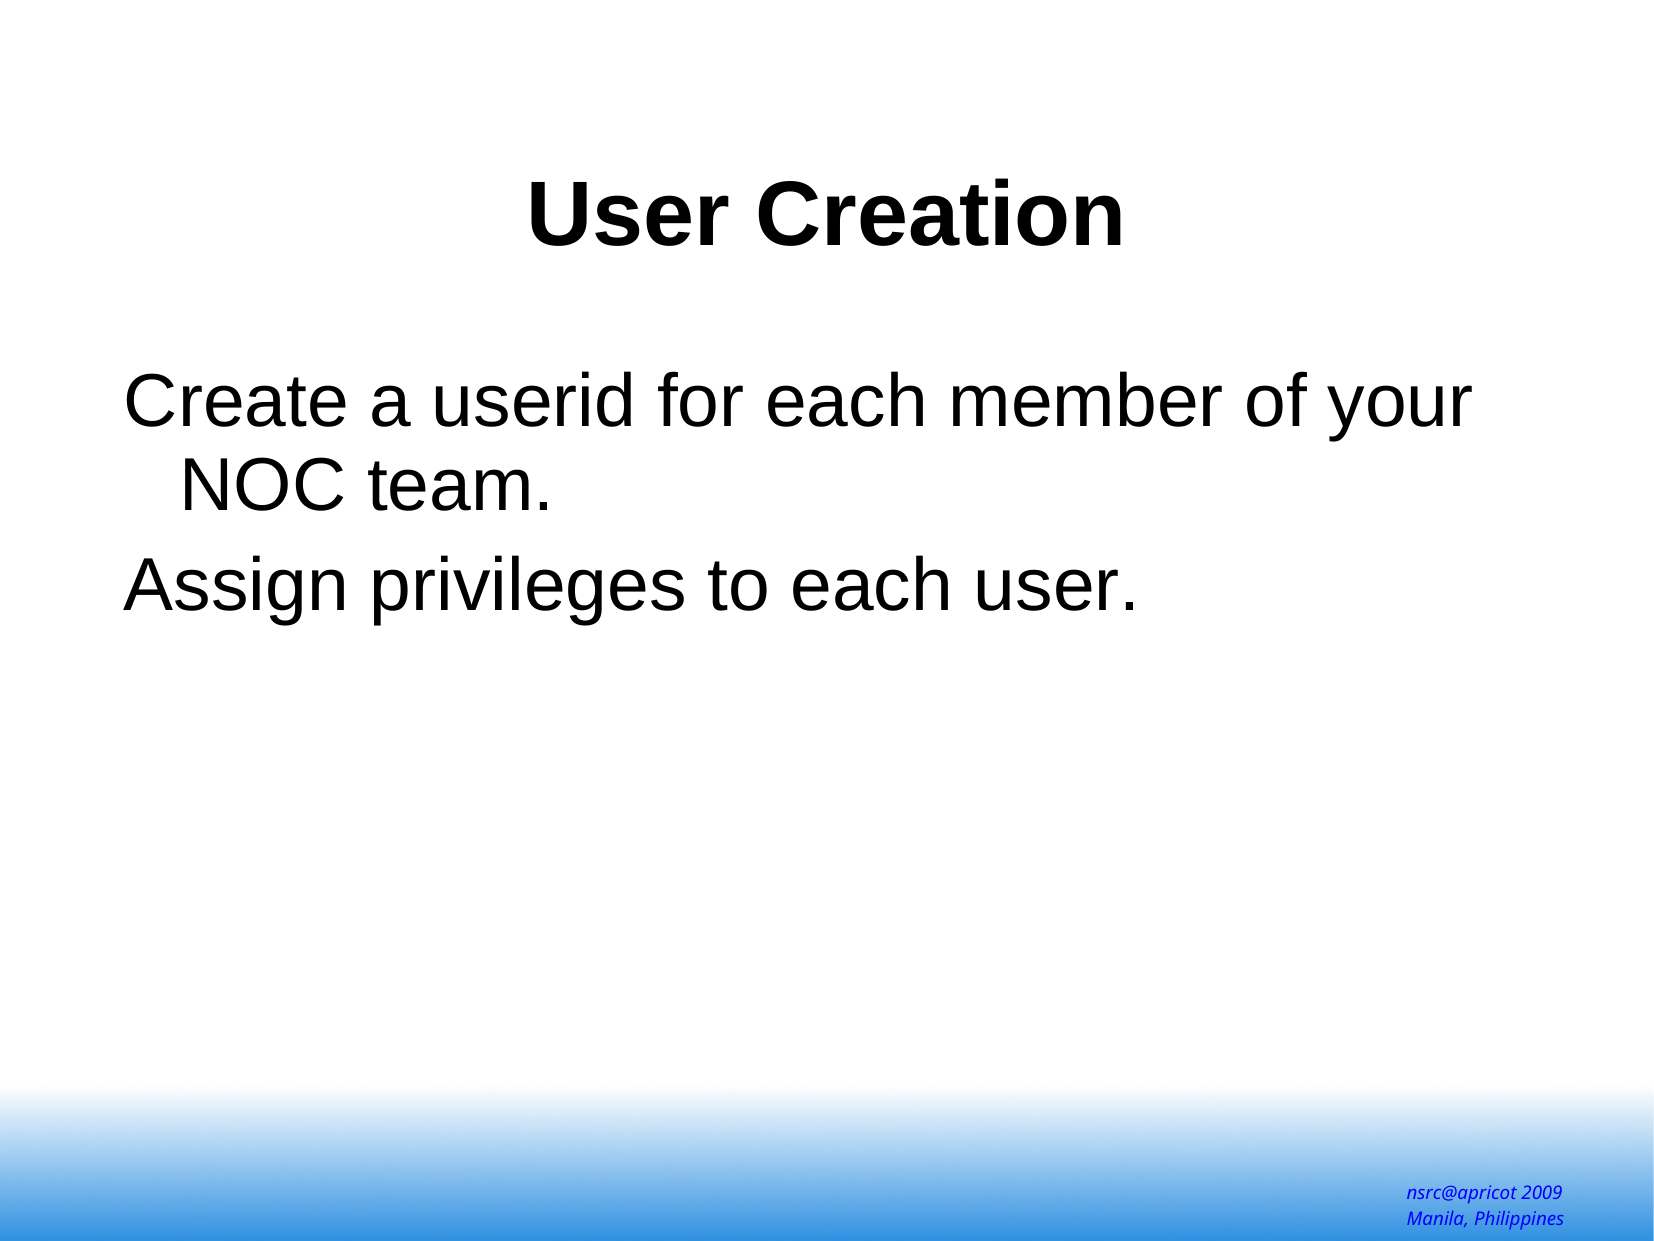

# User Creation
Create a userid for each member of your NOC team.
Assign privileges to each user.